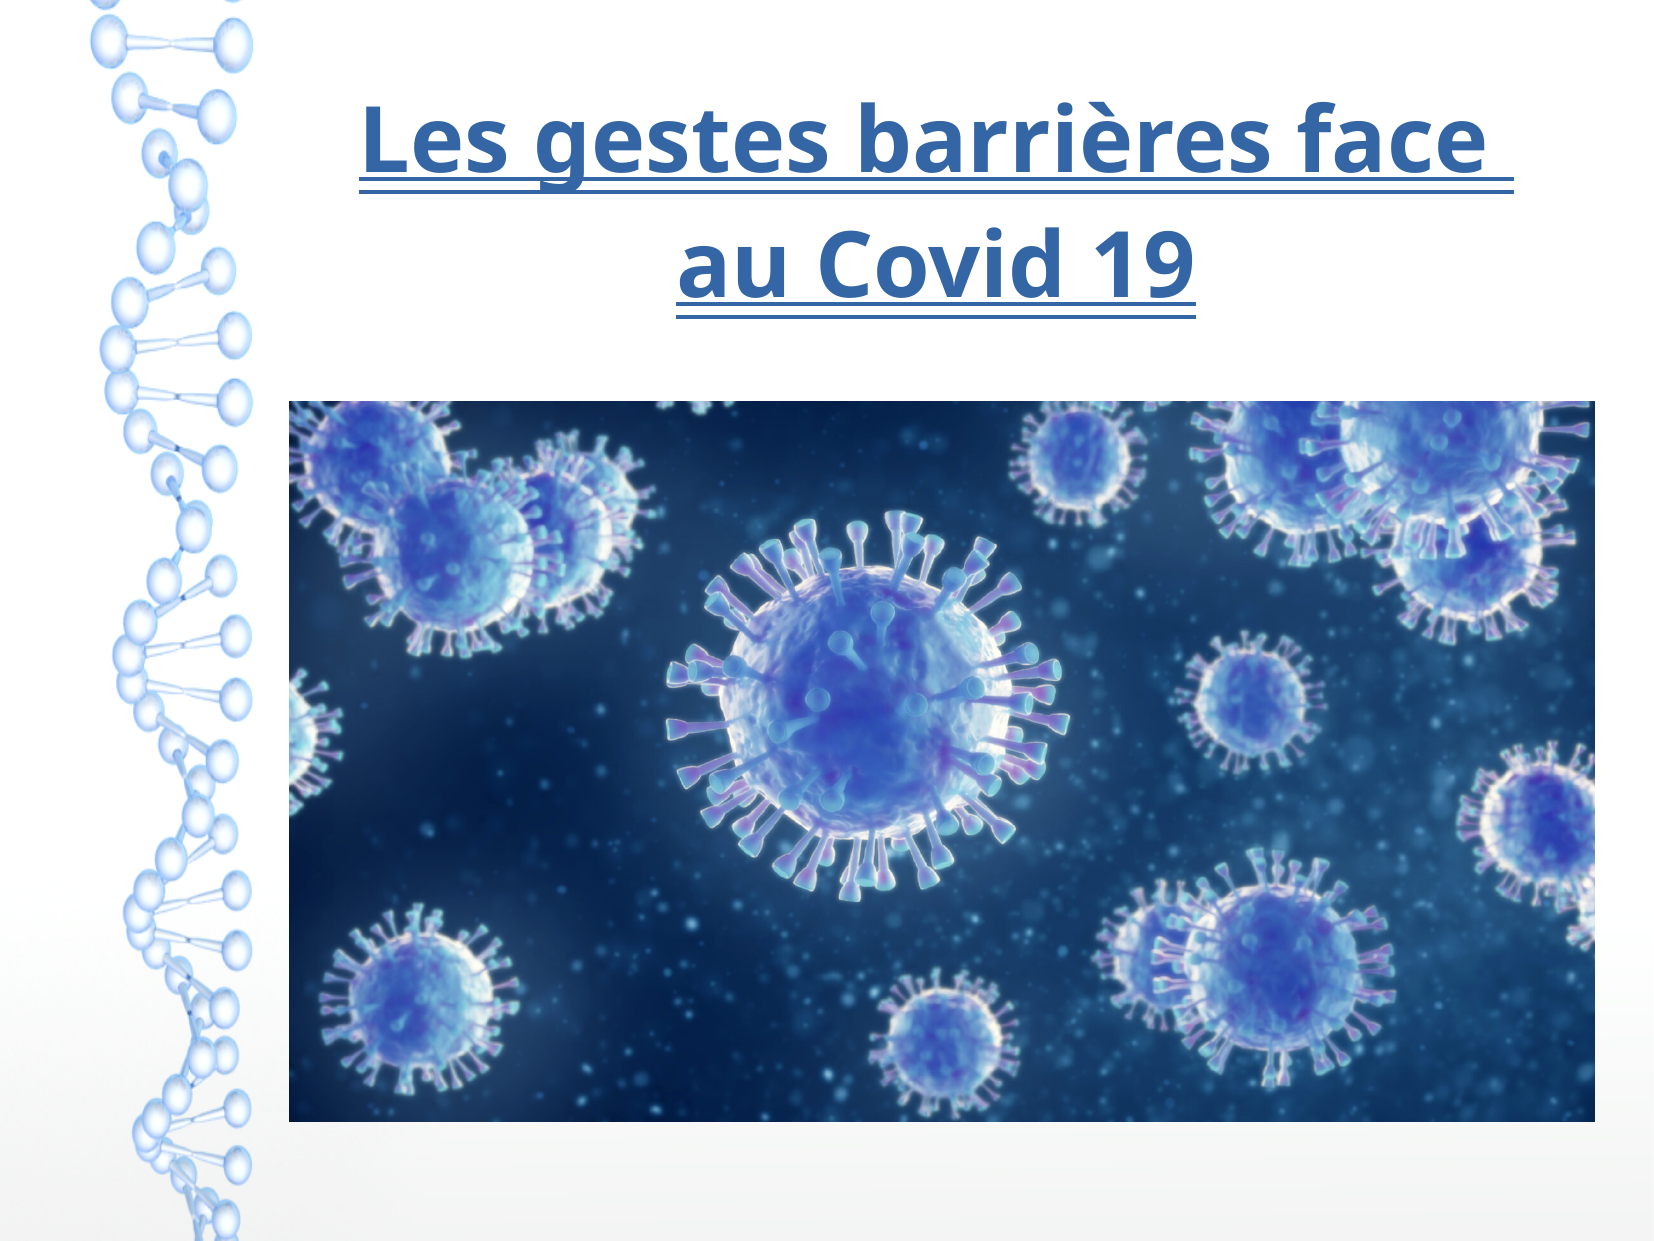

# Les gestes barrières face au Covid 19